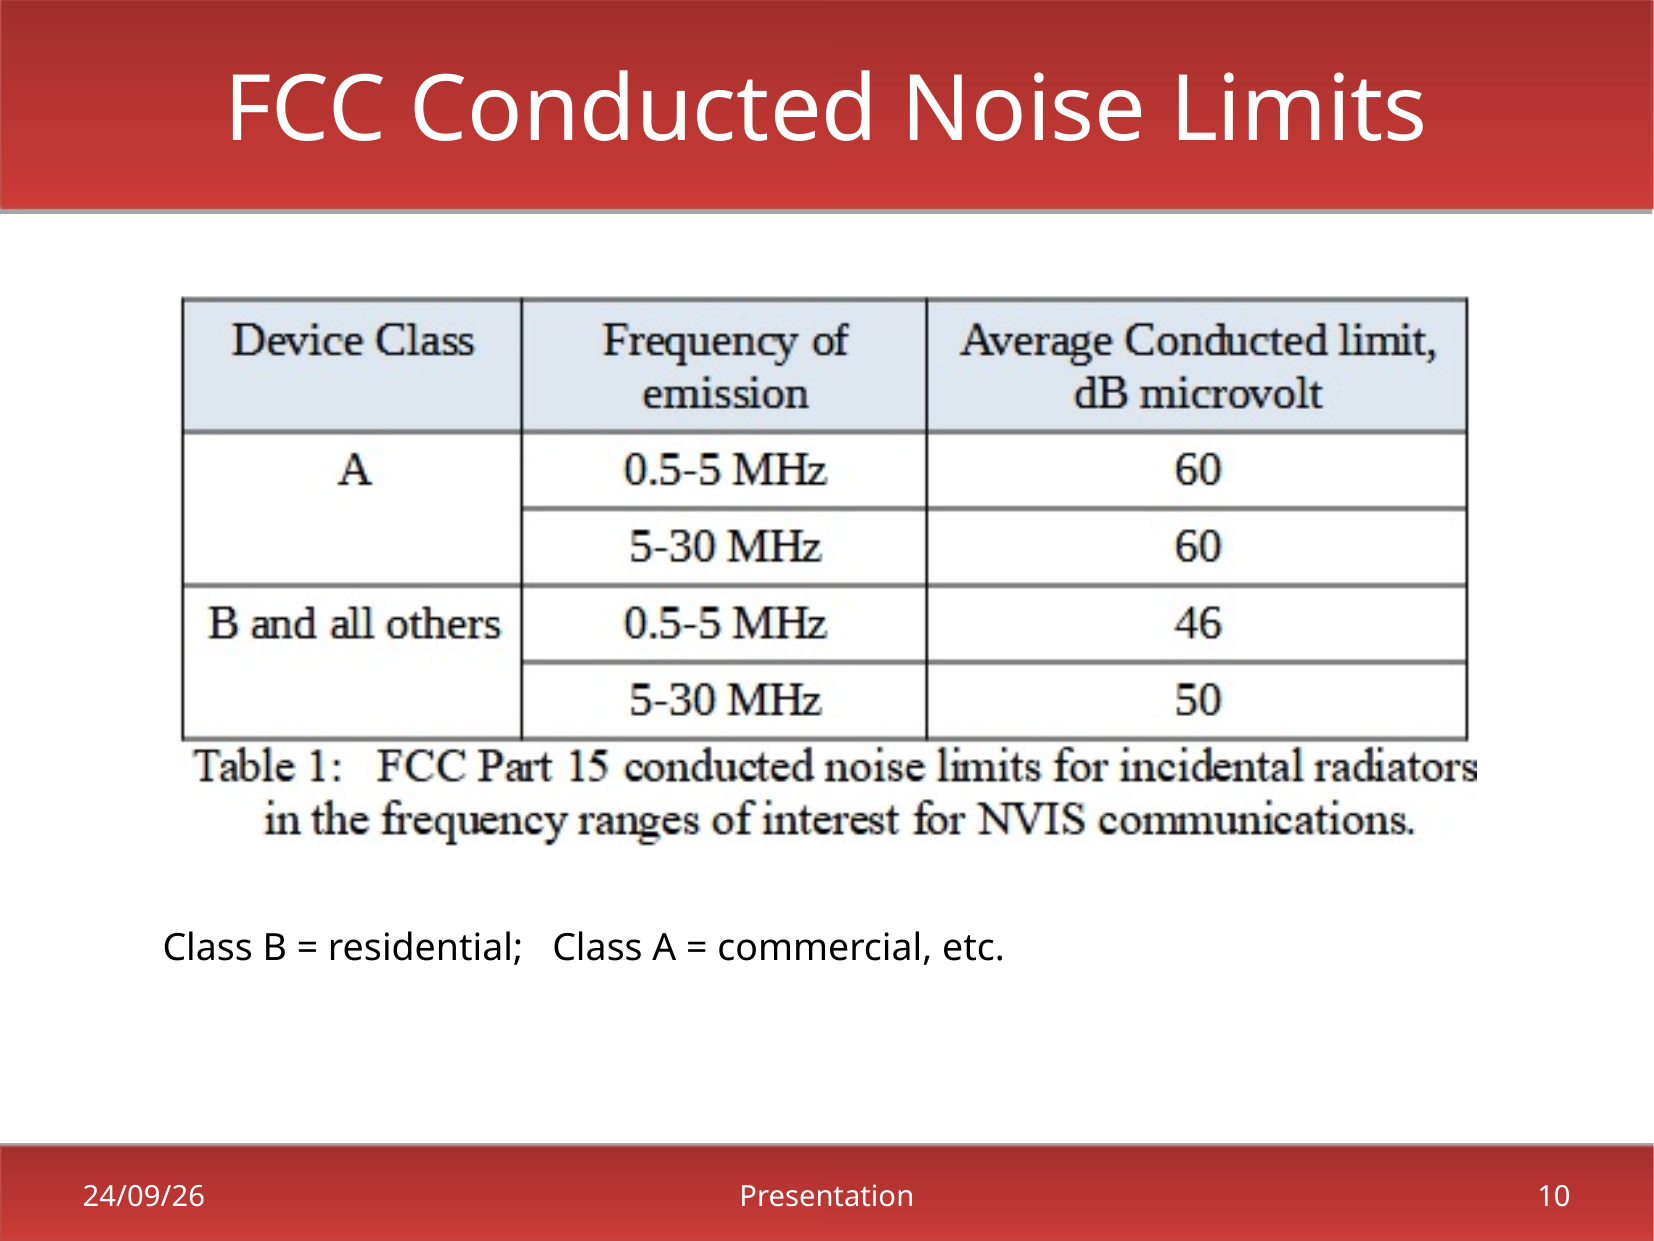

# FCC Conducted Noise Limits
Class B = residential; Class A = commercial, etc.
Presentation
10